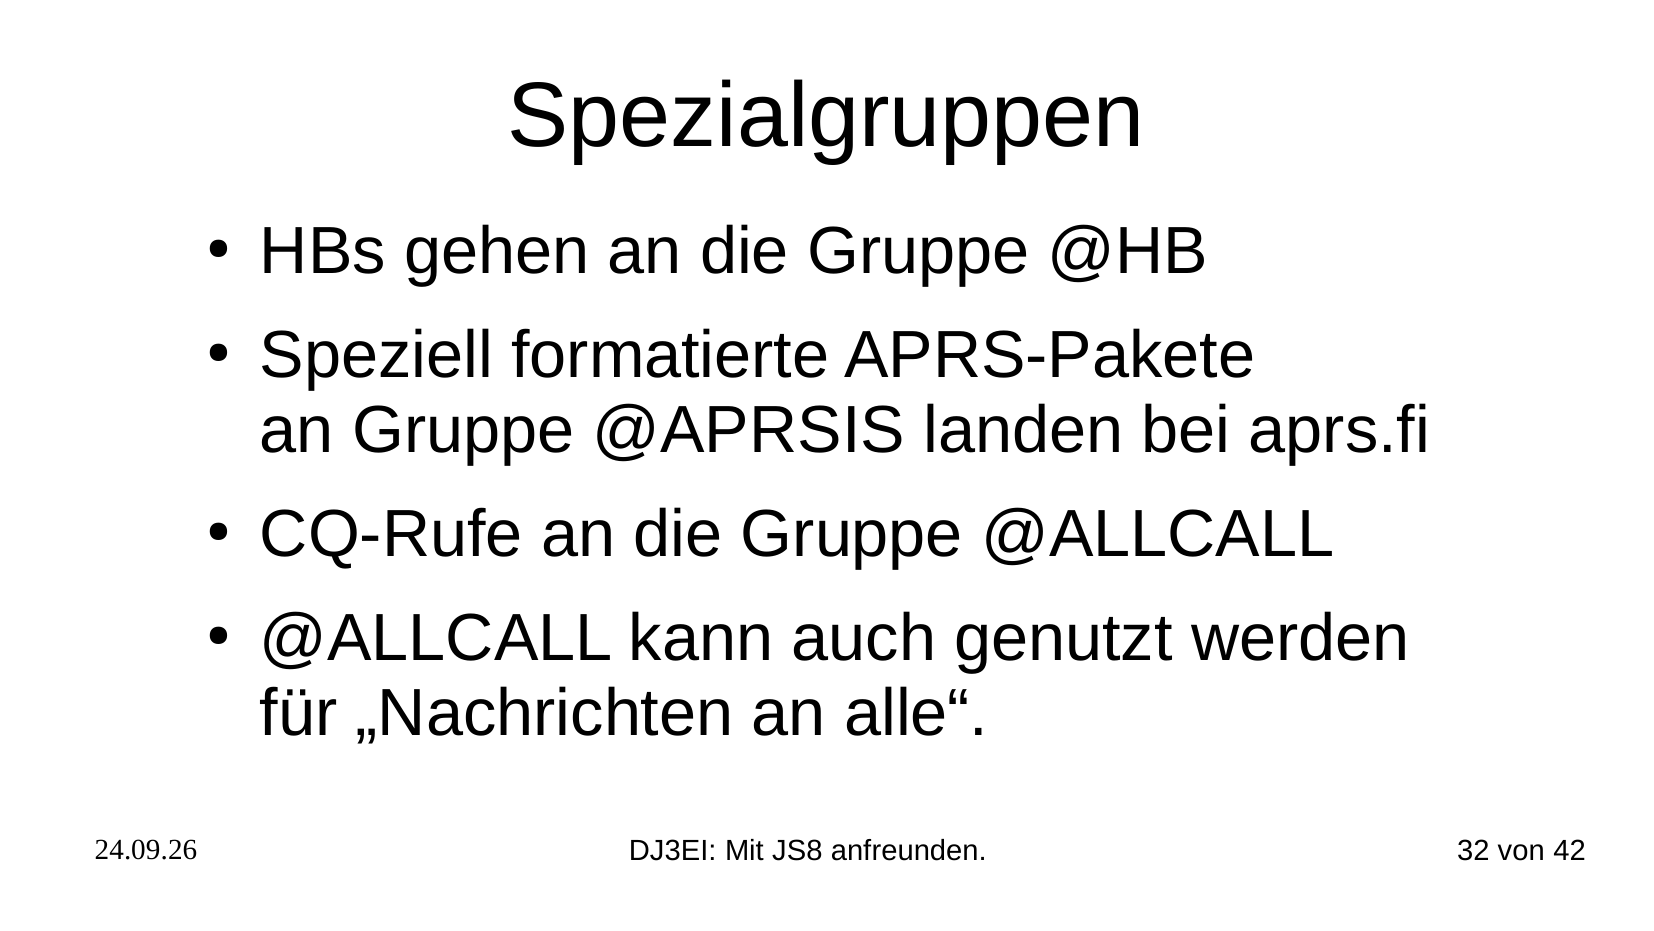

# Spezialgruppen
HBs gehen an die Gruppe @HB
Speziell formatierte APRS-Pakete
an Gruppe @APRSIS landen bei aprs.fi
CQ-Rufe an die Gruppe @ALLCALL
@ALLCALL kann auch genutzt werden
für „Nachrichten an alle“.
32